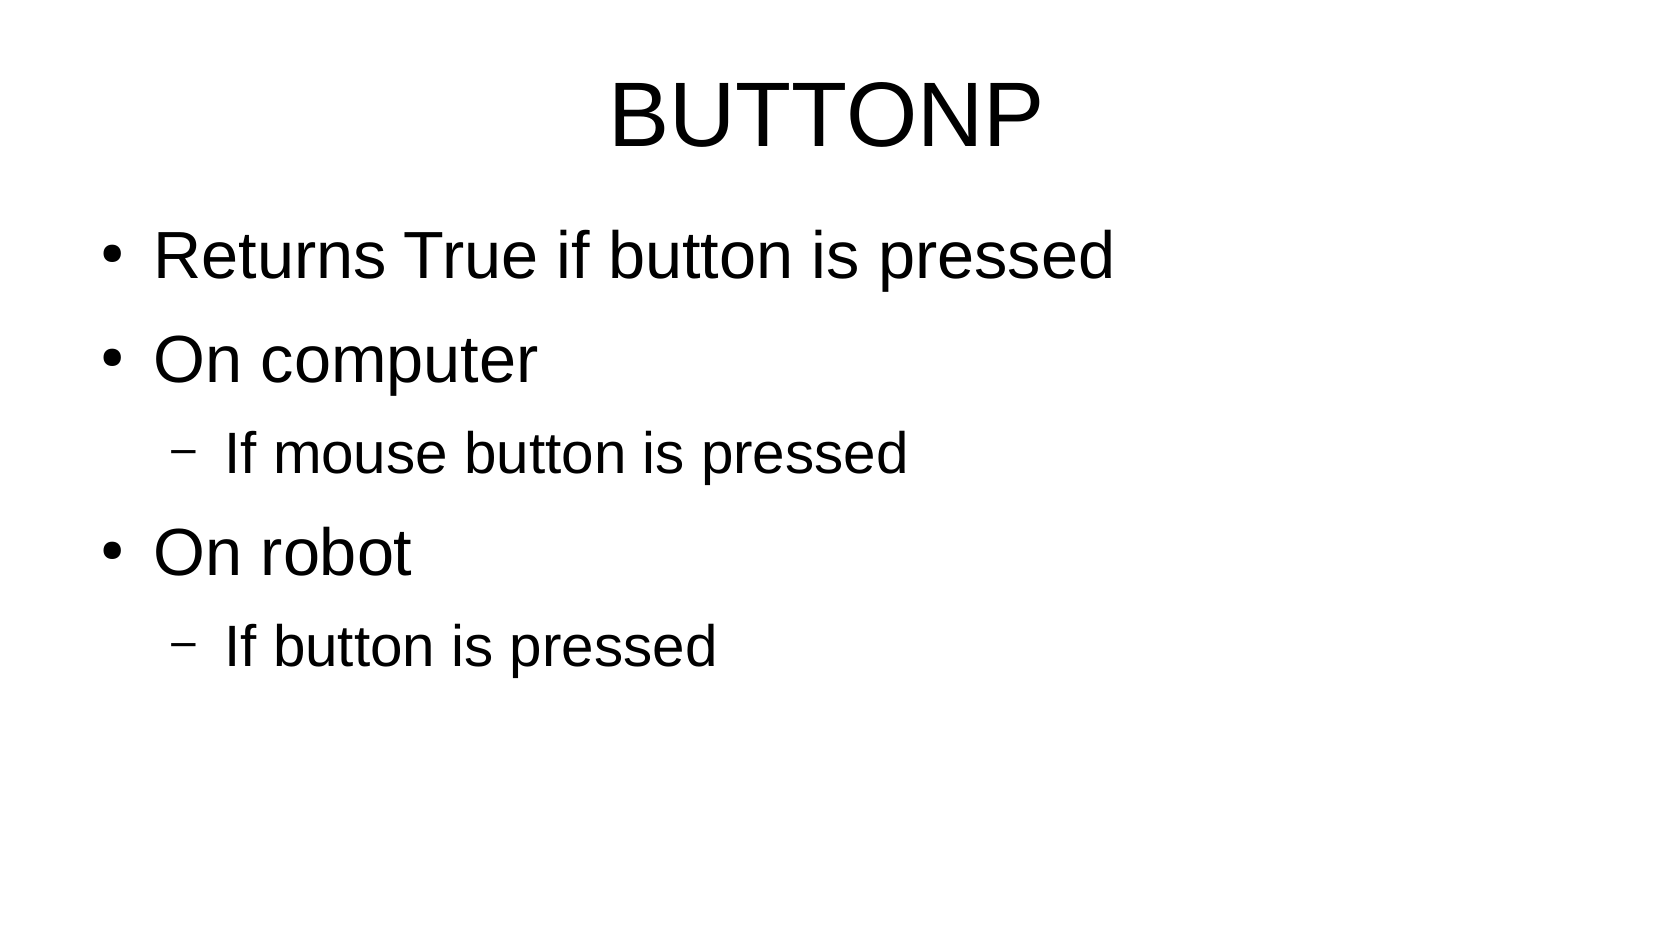

# BUTTONP
Returns True if button is pressed
On computer
If mouse button is pressed
On robot
If button is pressed